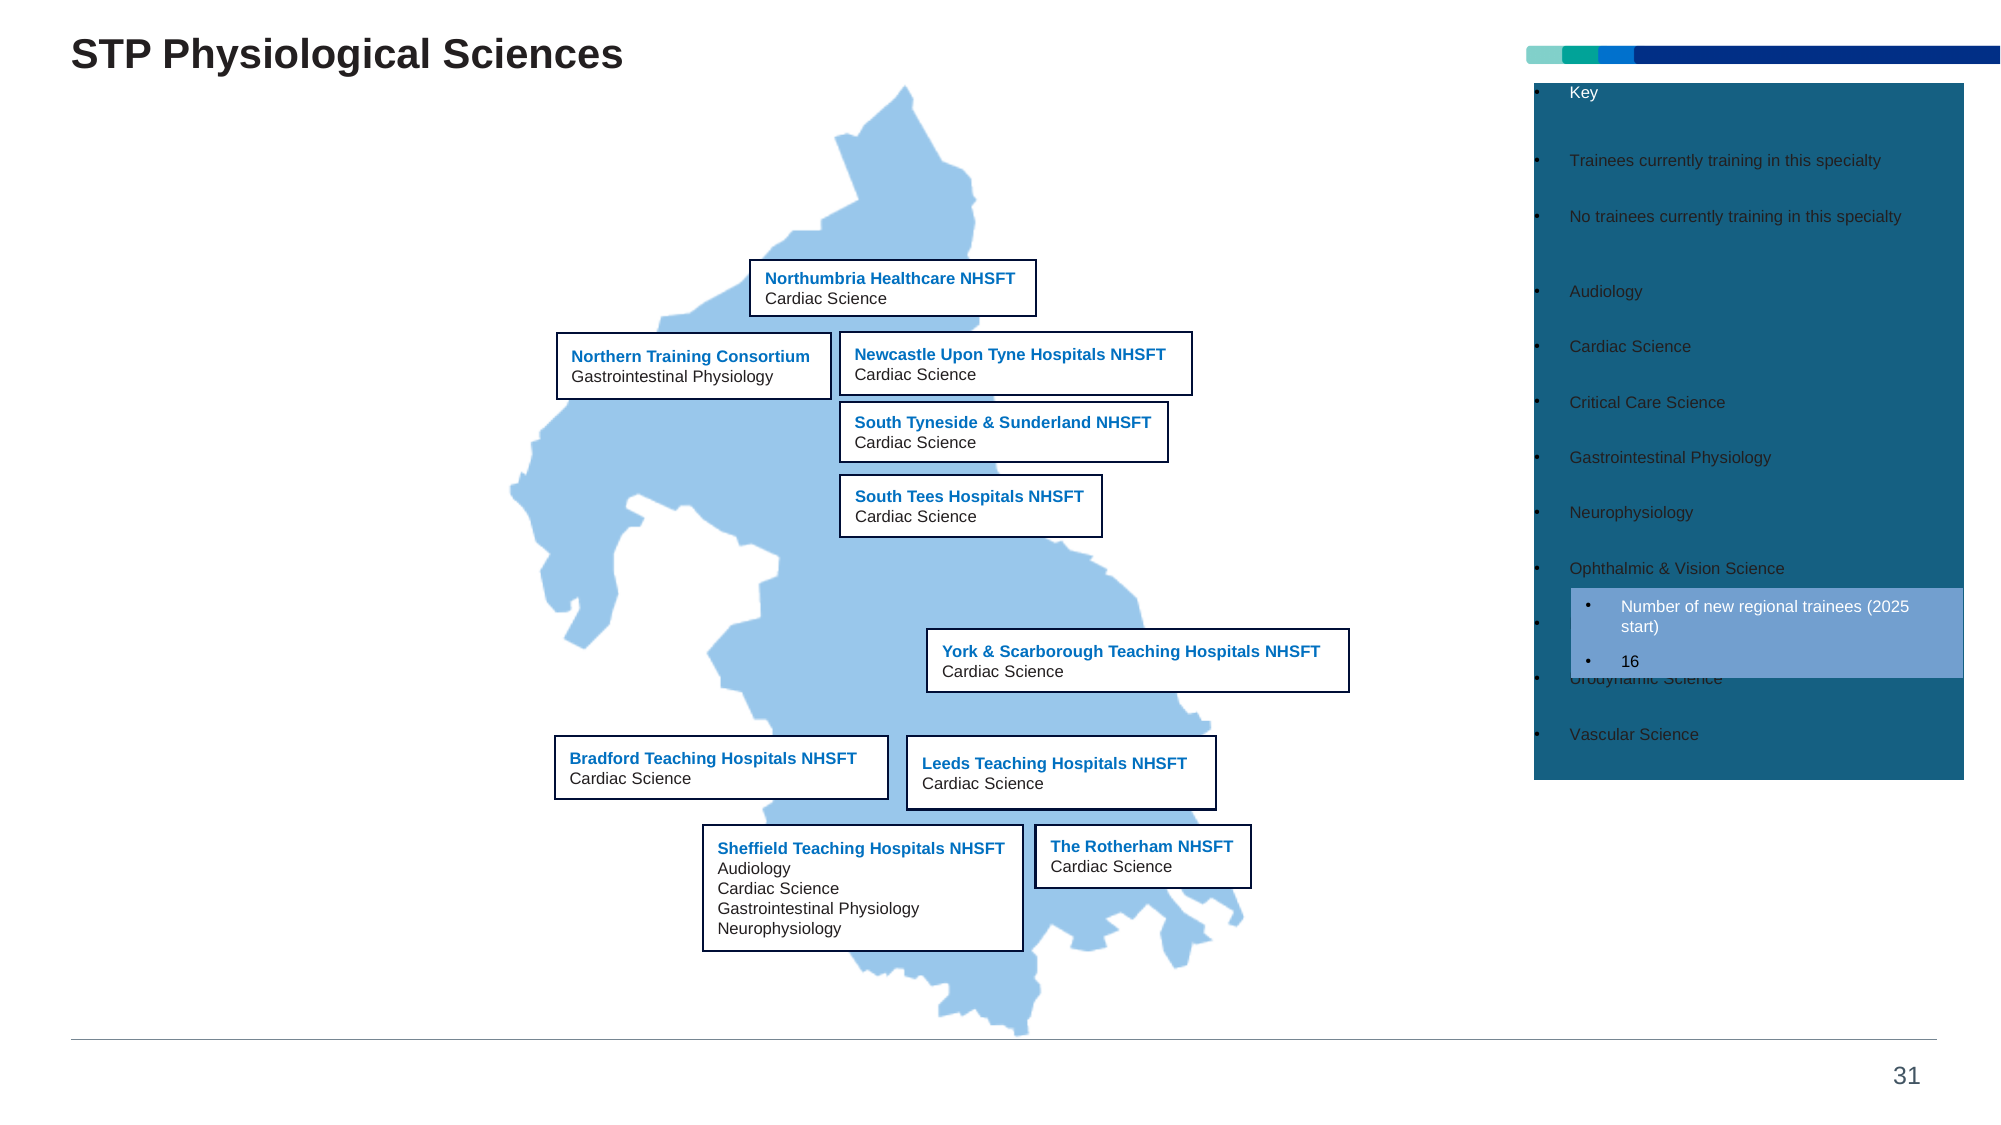

# STP Physiological Sciences
| Key | |
| --- | --- |
| Trainees currently training in this specialty | |
| No trainees currently training in this specialty | |
| Specialty | |
| --- | --- |
| Audiology | |
| Cardiac Science | |
| Critical Care Science | |
| Gastrointestinal Physiology | |
| Neurophysiology | |
| Ophthalmic & Vision Science | |
| Respiratory & Sleep Science | |
| Urodynamic Science | |
| Vascular Science | |
Northumbria Healthcare NHSFT
Cardiac Science
Newcastle Upon Tyne Hospitals NHSFT
Cardiac Science
Northern Training Consortium
Gastrointestinal Physiology
South Tyneside & Sunderland NHSFT
Cardiac Science
South Tees Hospitals NHSFT
Cardiac Science
| Number of new regional trainees (2025 start) |
| --- |
| 16 |
York & Scarborough Teaching Hospitals NHSFT
Cardiac Science
Bradford Teaching Hospitals NHSFT
Cardiac Science
Leeds Teaching Hospitals NHSFT
Cardiac Science
Sheffield Teaching Hospitals NHSFT
Audiology
Cardiac Science
Gastrointestinal Physiology
Neurophysiology
The Rotherham NHSFT
Cardiac Science